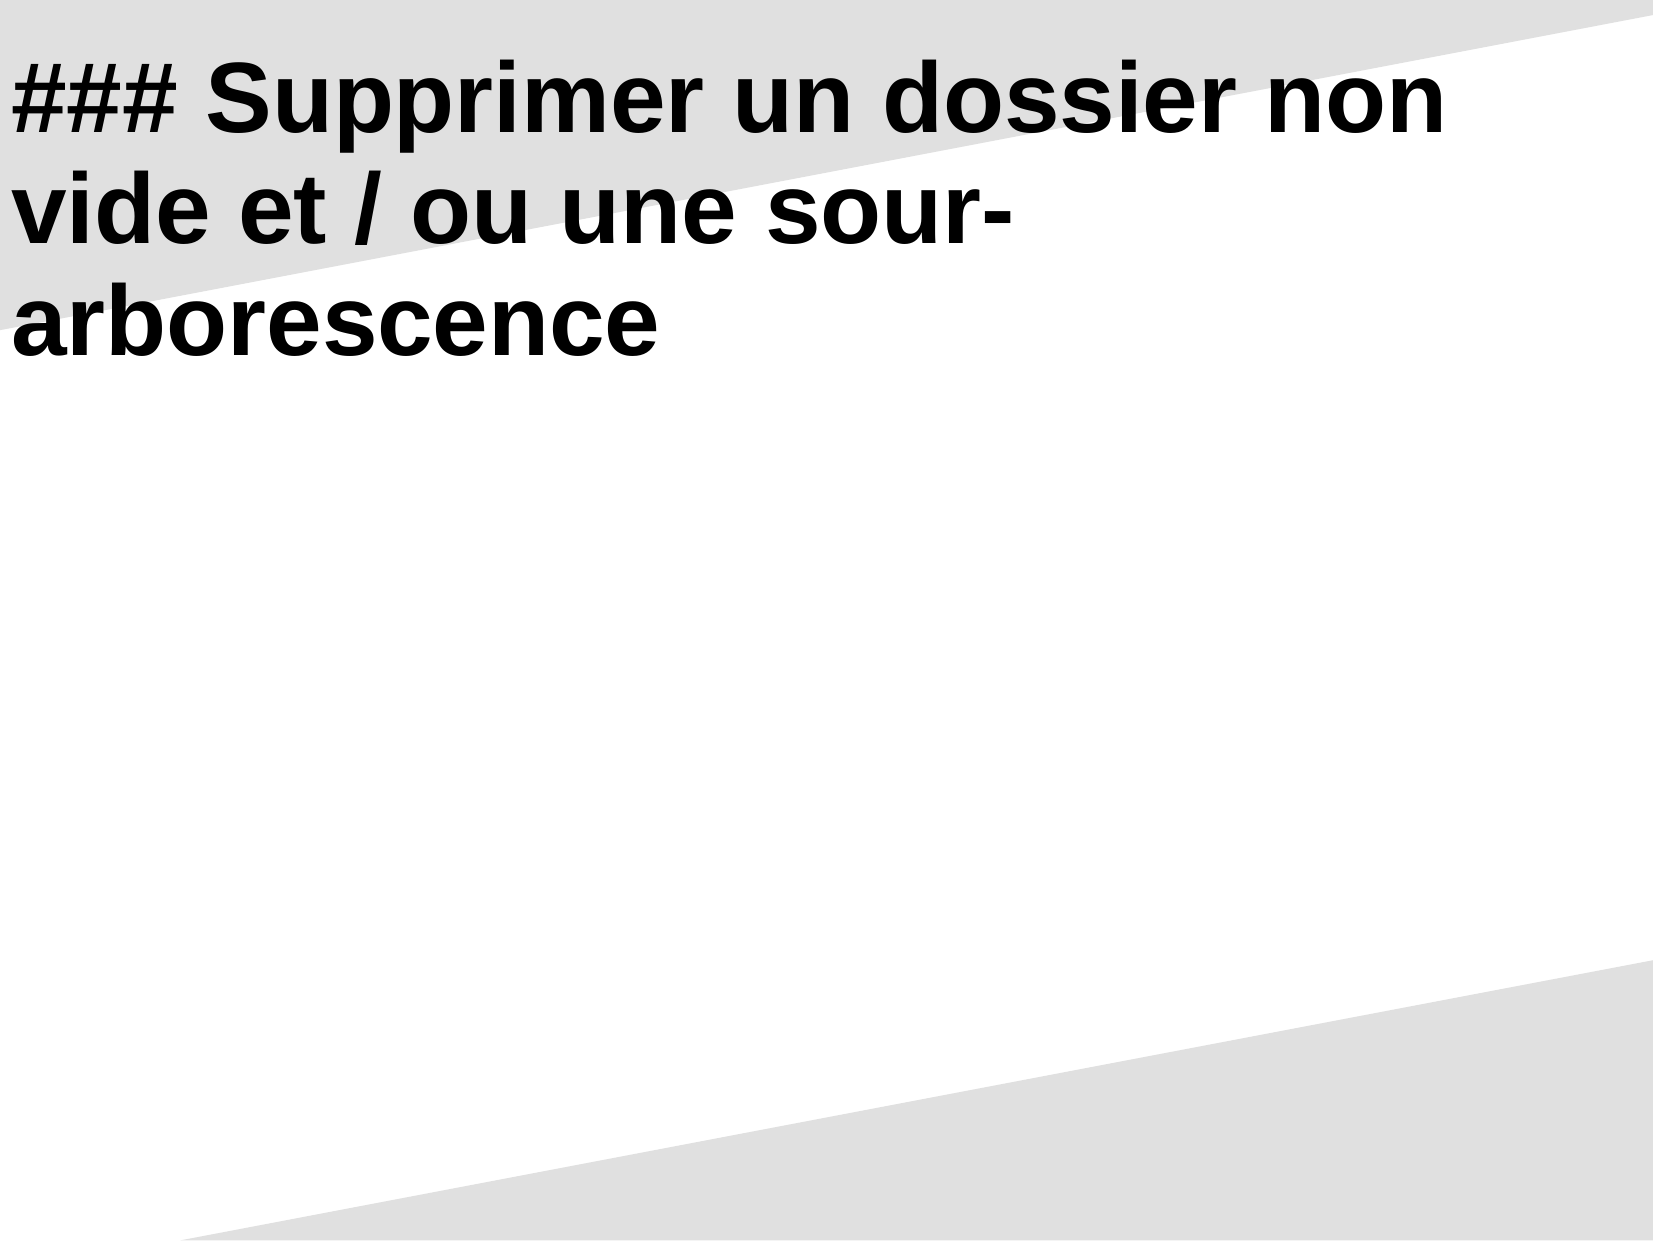

# ### Supprimer un dossier non vide et / ou une sour-arborescence